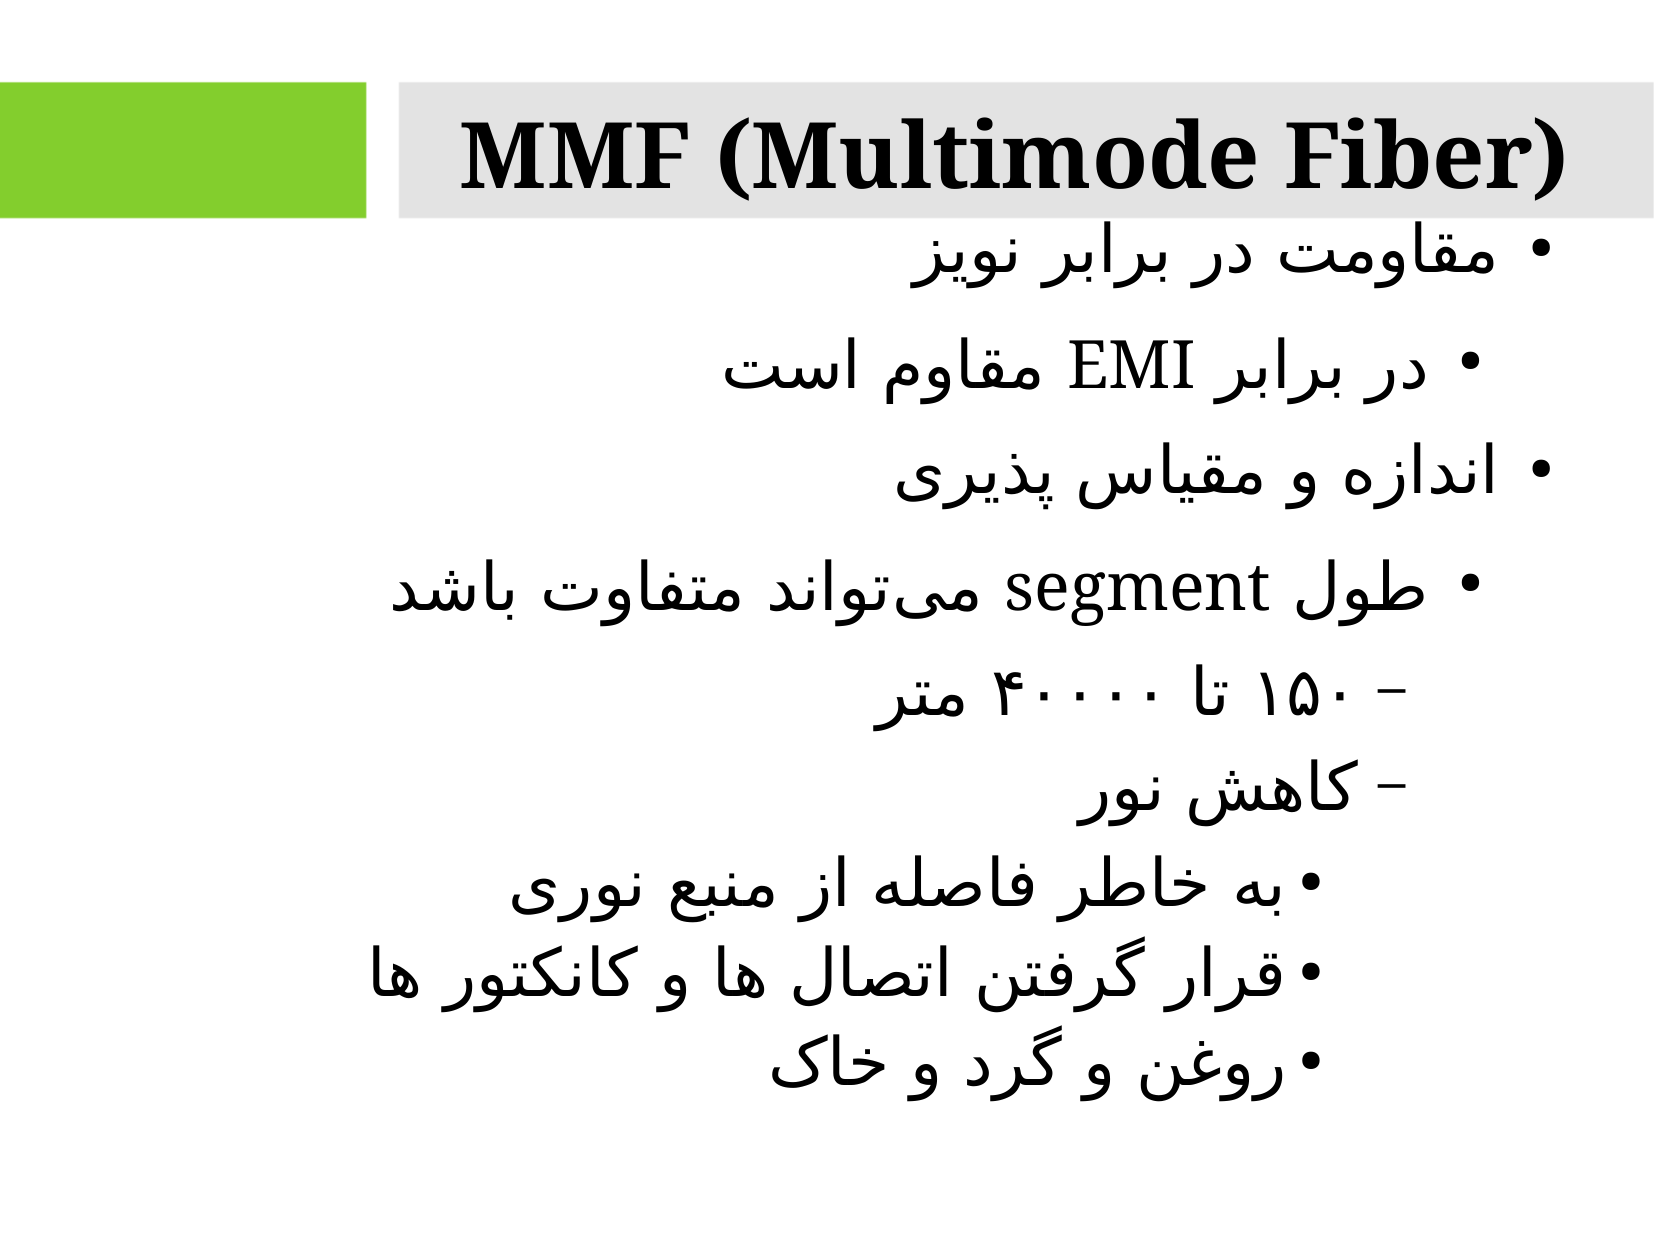

# MMF (Multimode Fiber)
مقاومت در برابر نویز
در برابر EMI مقاوم است
اندازه و مقیاس پذیری
طول segment می‌تواند متفاوت باشد
۱۵۰ تا ۴۰۰۰۰ متر
کاهش نور
به خاطر فاصله از منبع نوری
قرار گرفتن اتصال ها و کانکتور ها
روغن و گرد و خاک